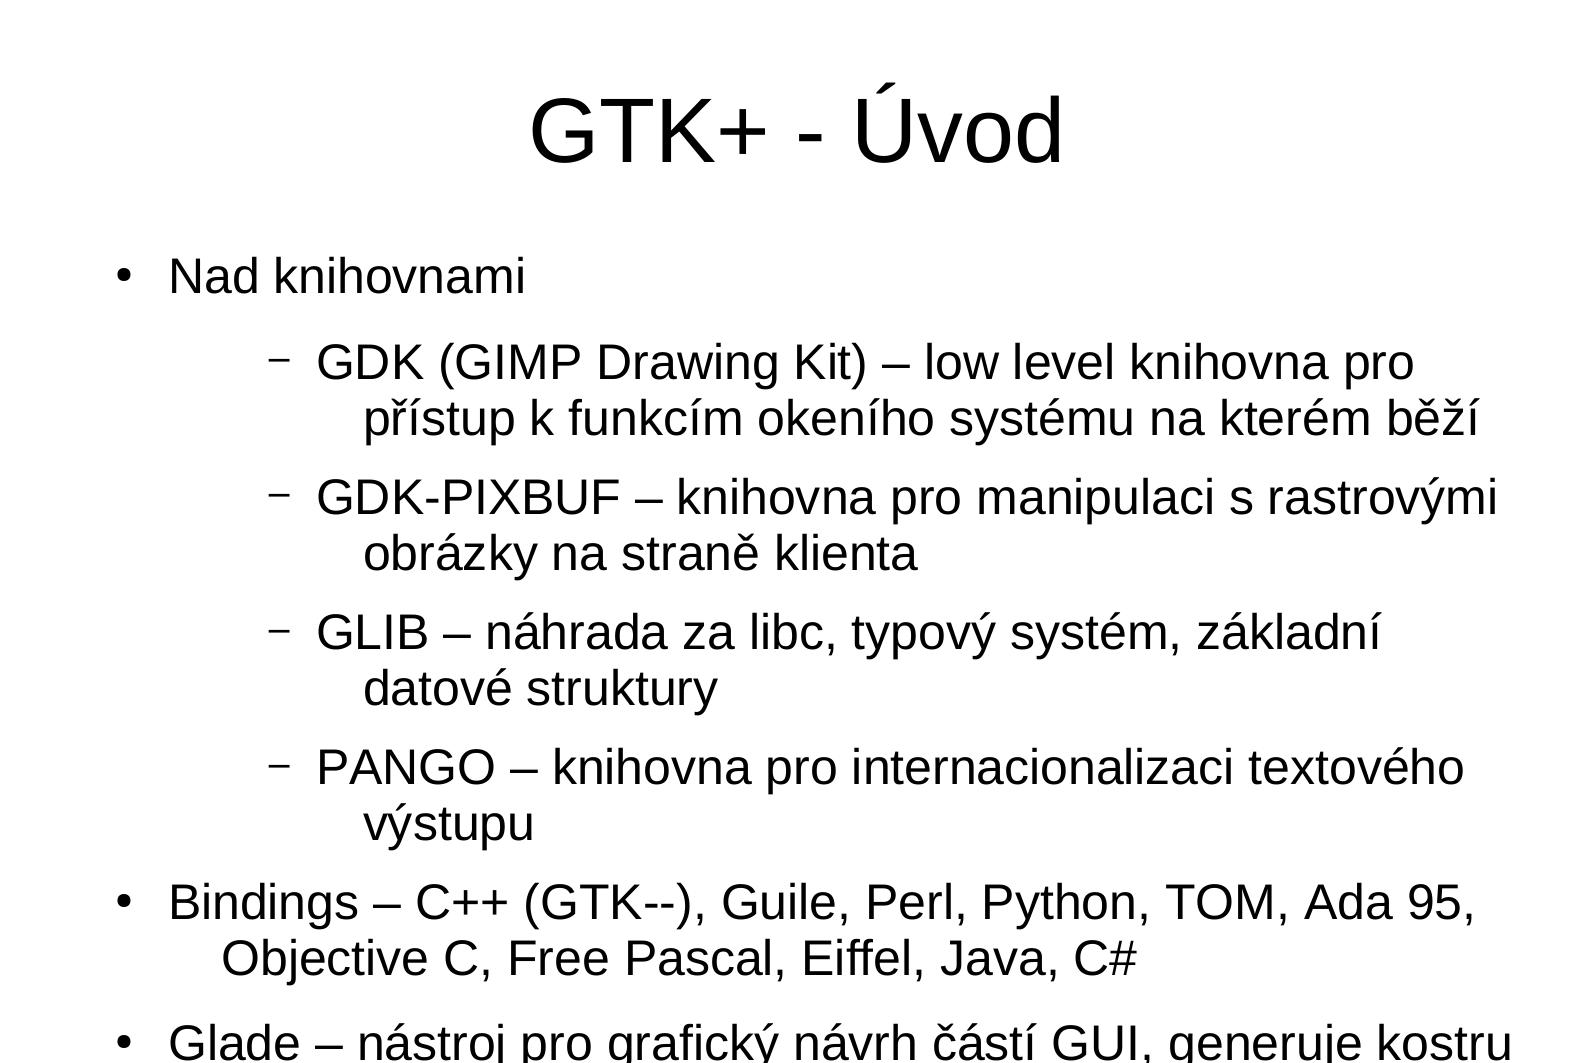

# GTK+ - Úvod
Nad knihovnami
GDK (GIMP Drawing Kit) – low level knihovna pro přístup k funkcím okeního systému na kterém běží
GDK-PIXBUF – knihovna pro manipulaci s rastrovými obrázky na straně klienta
GLIB – náhrada za libc, typový systém, základní datové struktury
PANGO – knihovna pro internacionalizaci textového výstupu
Bindings – C++ (GTK--), Guile, Perl, Python, TOM, Ada 95, Objective C, Free Pascal, Eiffel, Java, C#
Glade – nástroj pro grafický návrh částí GUI, generuje kostru programu